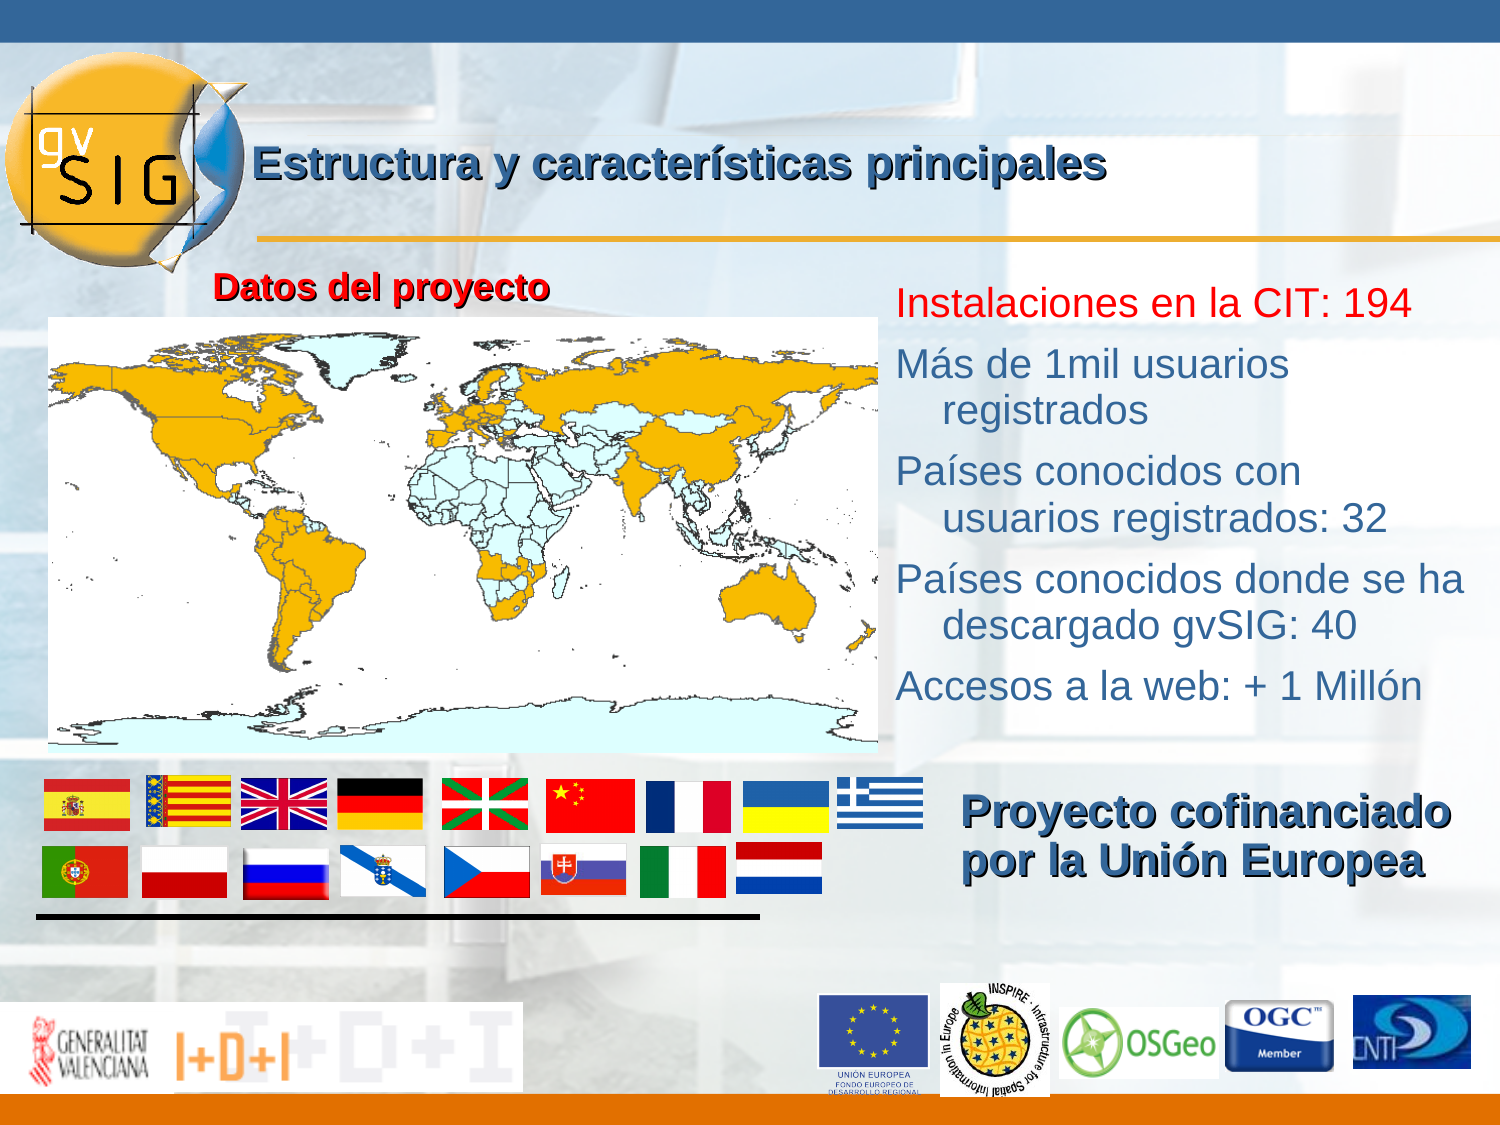

Estructura y características principales
Datos del proyecto
# Instalaciones en la CIT: 194
Más de 1mil usuarios registrados
Países conocidos con usuarios registrados: 32
Países conocidos donde se ha descargado gvSIG: 40
Accesos a la web: + 1 Millón
Proyecto cofinanciado por la Unión Europea